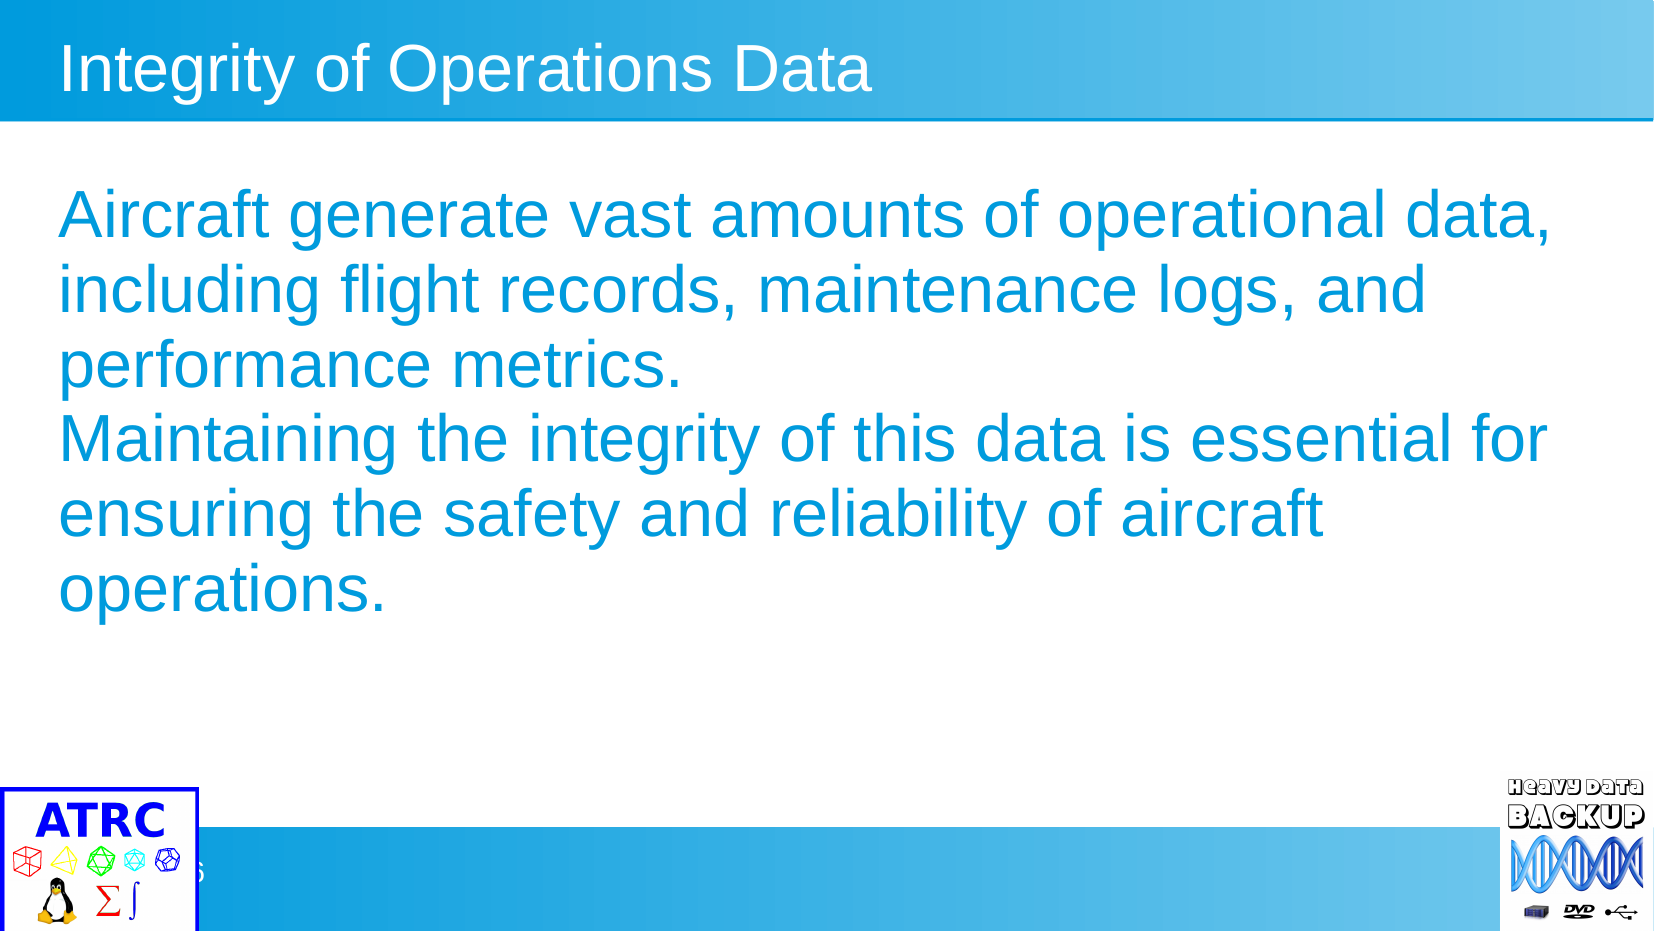

# Integrity of Operations Data
Aircraft generate vast amounts of operational data, including flight records, maintenance logs, and performance metrics.
Maintaining the integrity of this data is essential for ensuring the safety and reliability of aircraft operations.
27